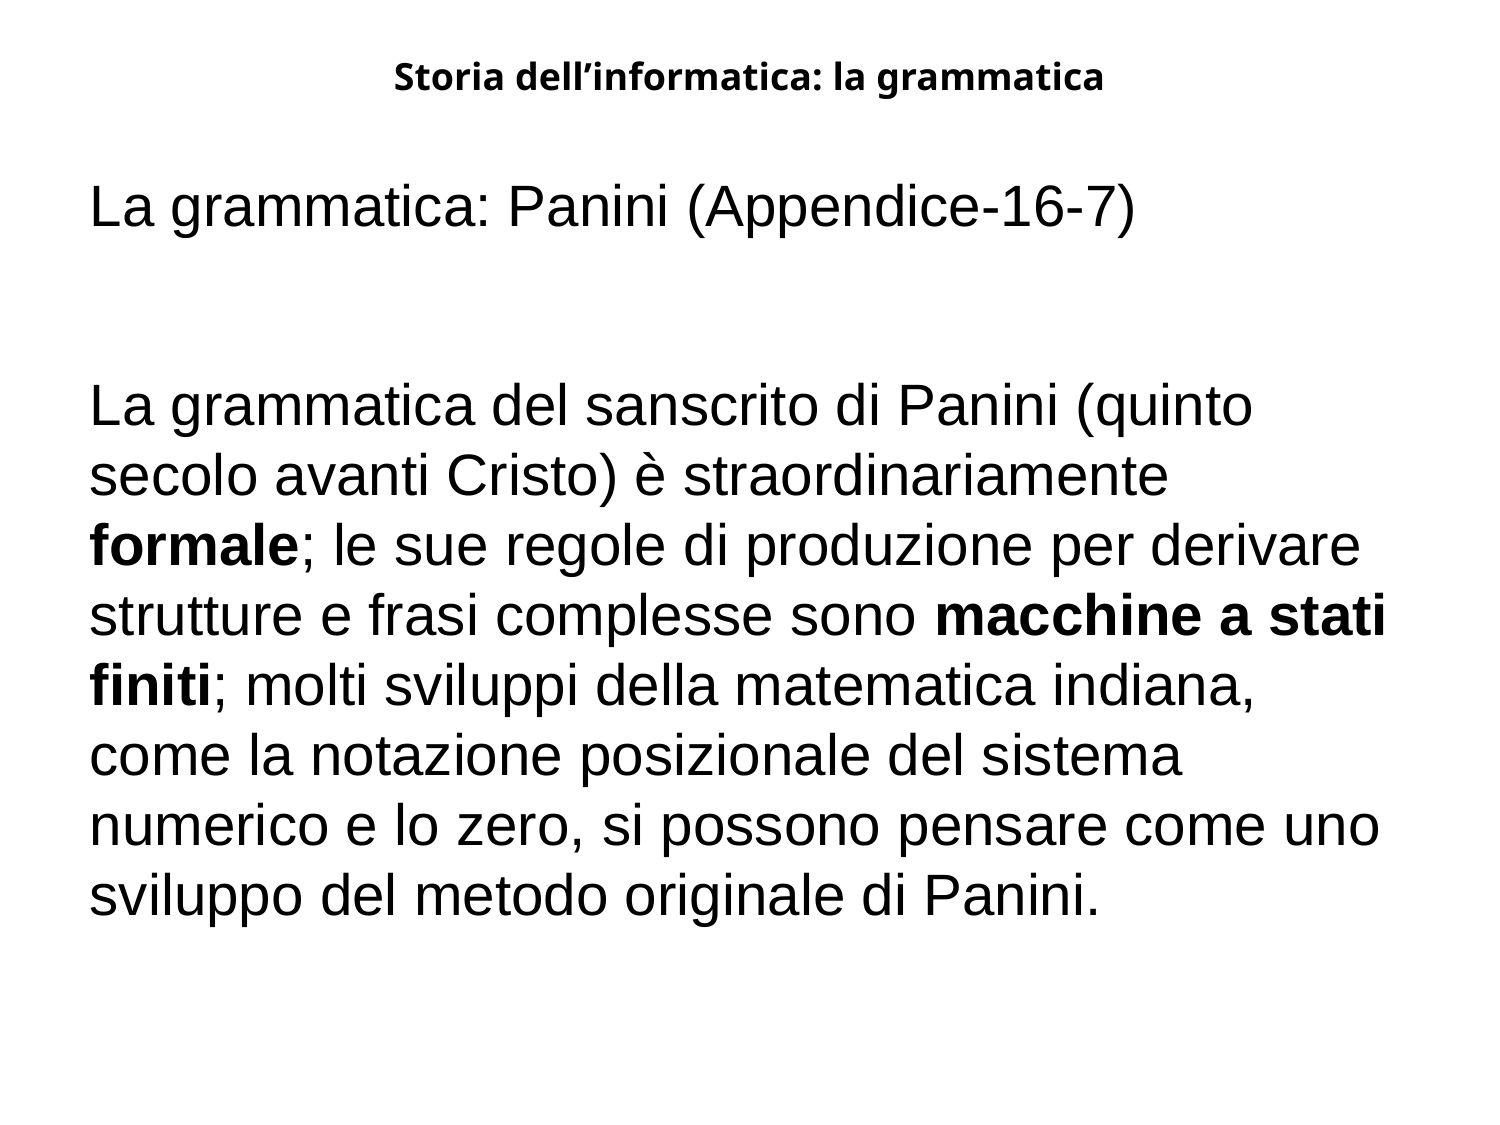

# Storia dell’informatica: la grammatica
La grammatica: Panini (Appendice-16-7)
La grammatica del sanscrito di Panini (quinto secolo avanti Cristo) è straordinariamente formale; le sue regole di produzione per derivare strutture e frasi complesse sono macchine a stati finiti; molti sviluppi della matematica indiana, come la notazione posizionale del sistema numerico e lo zero, si possono pensare come uno sviluppo del metodo originale di Panini.